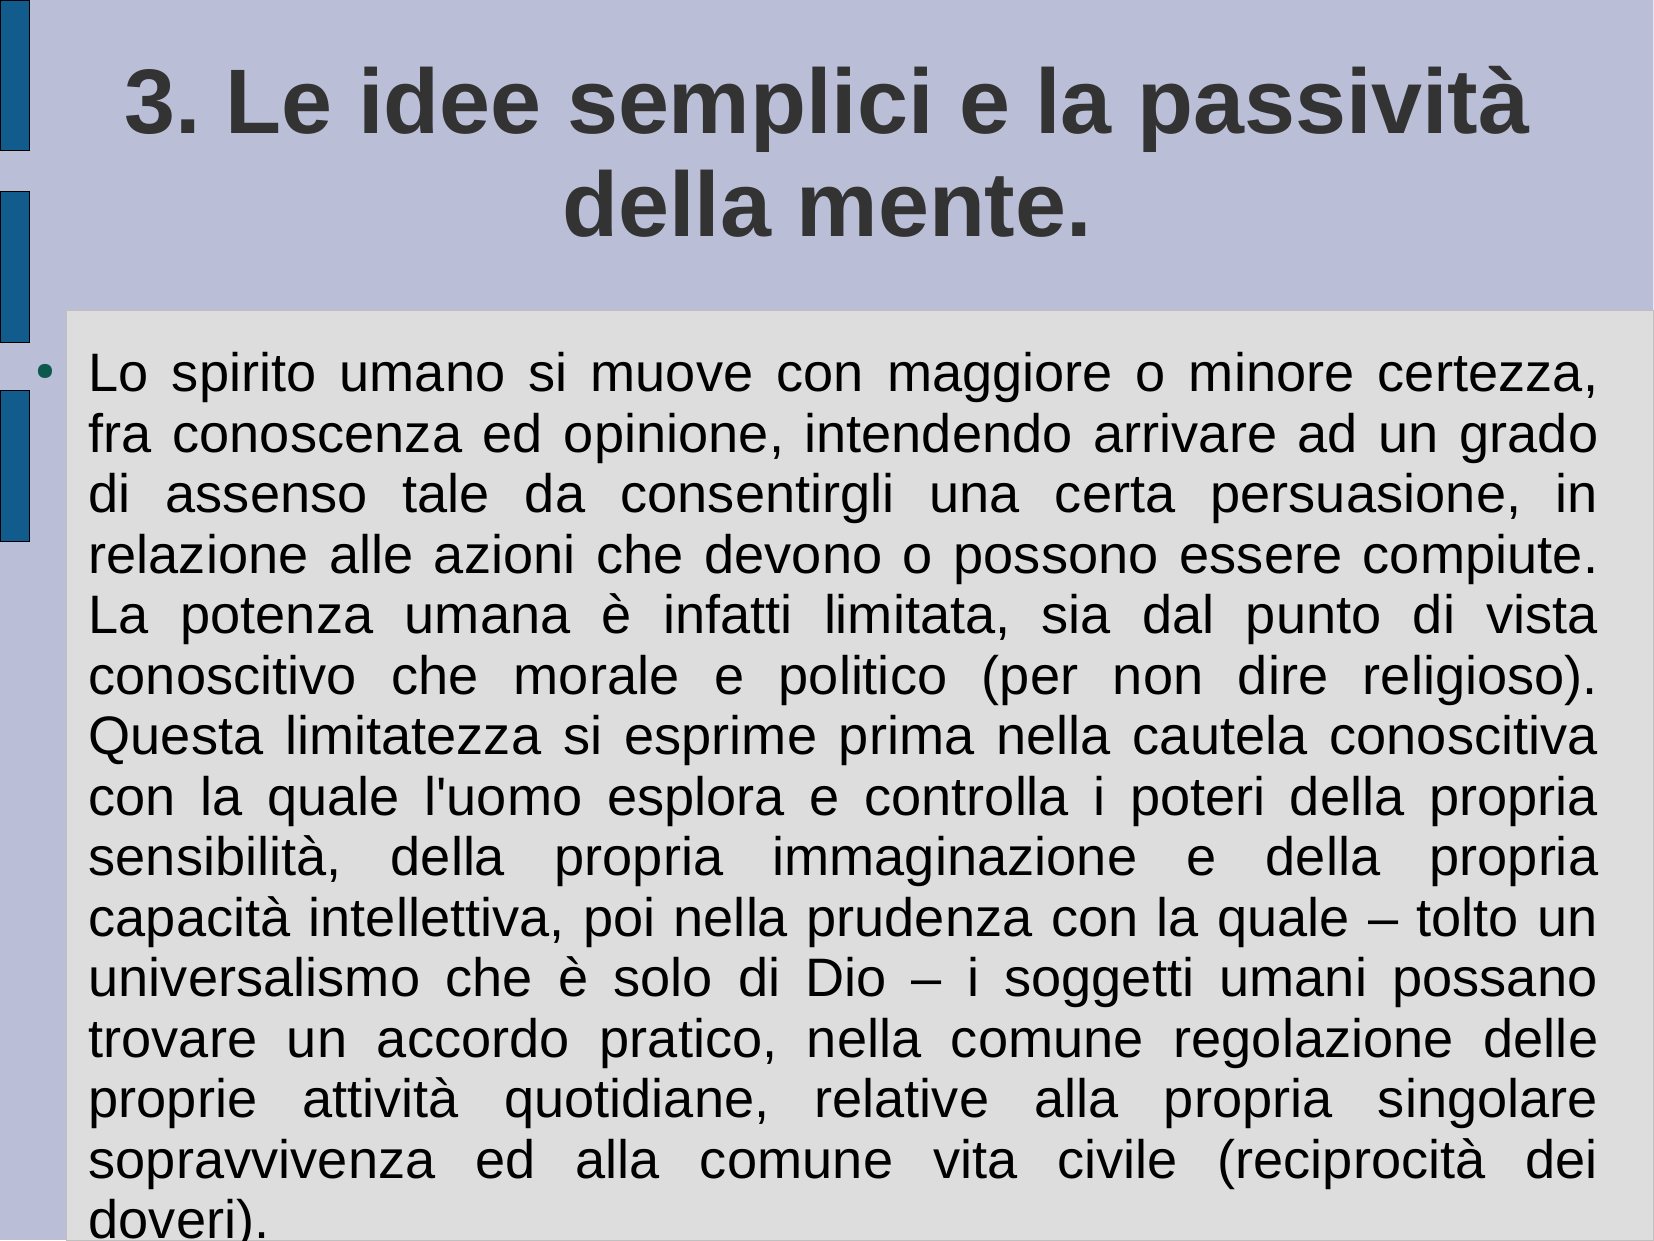

# 3. Le idee semplici e la passività della mente.
Lo spirito umano si muove con maggiore o minore certezza, fra conoscenza ed opinione, intendendo arrivare ad un grado di assenso tale da consentirgli una certa persuasione, in relazione alle azioni che devono o possono essere compiute. La potenza umana è infatti limitata, sia dal punto di vista conoscitivo che morale e politico (per non dire religioso). Questa limitatezza si esprime prima nella cautela conoscitiva con la quale l'uomo esplora e controlla i poteri della propria sensibilità, della propria immaginazione e della propria capacità intellettiva, poi nella prudenza con la quale – tolto un universalismo che è solo di Dio – i soggetti umani possano trovare un accordo pratico, nella comune regolazione delle proprie attività quotidiane, relative alla propria singolare sopravvivenza ed alla comune vita civile (reciprocità dei doveri).